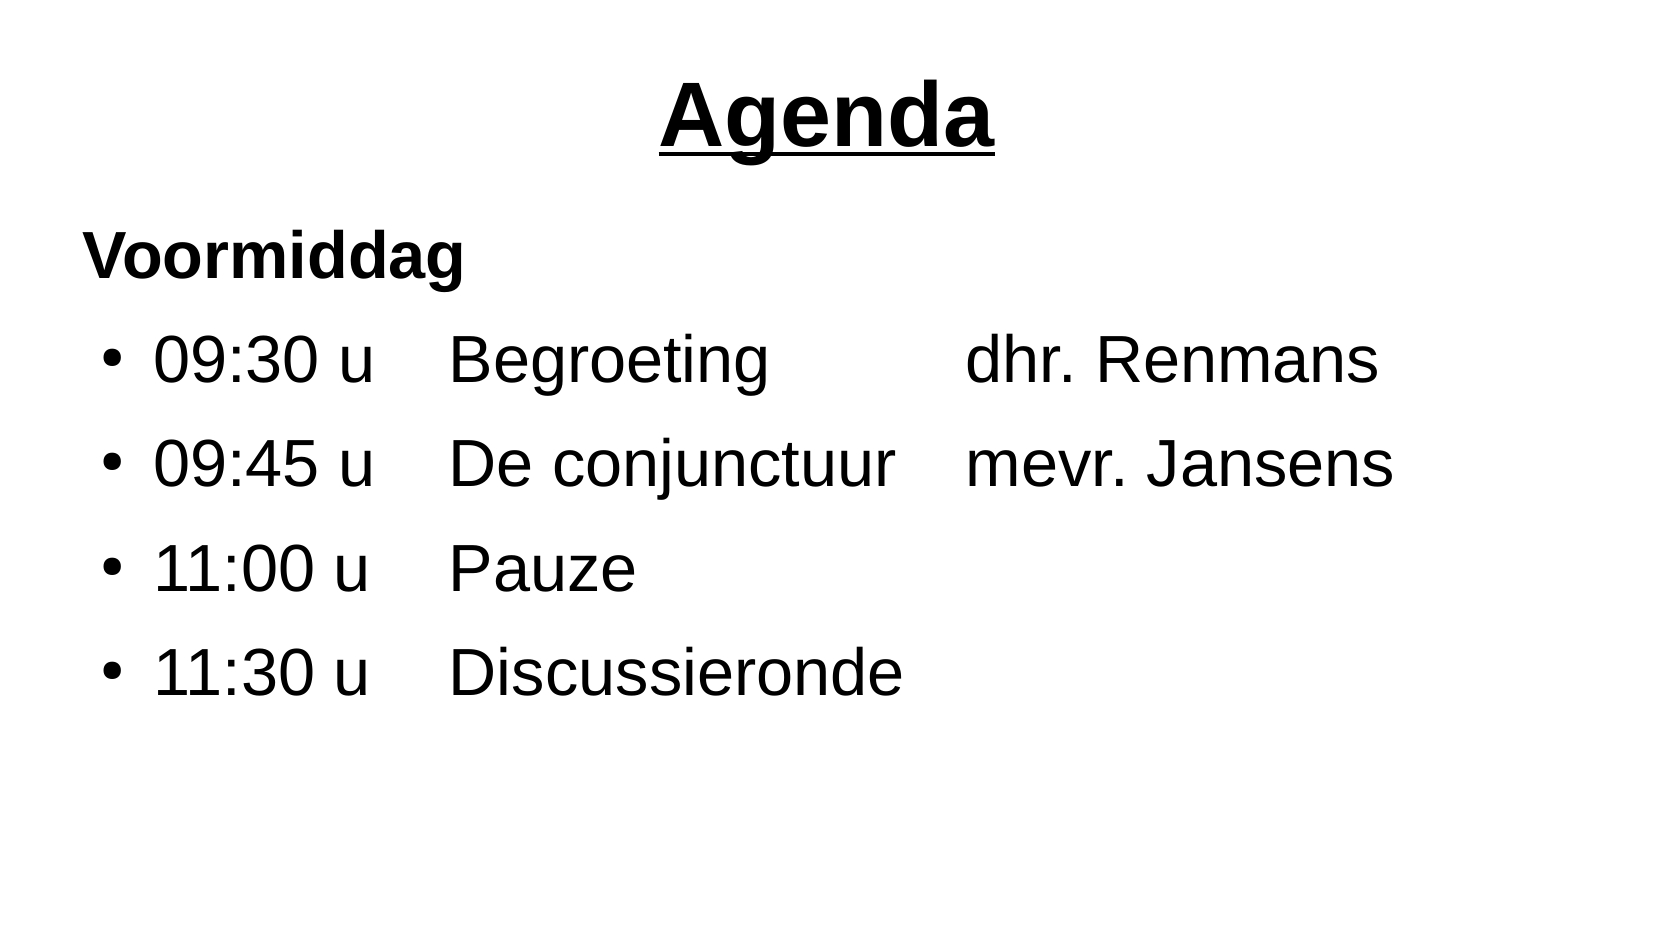

# Agenda
Voormiddag
09:30 u	Begroeting			dhr. Renmans
09:45 u	De conjunctuur	mevr. Jansens
11:00 u		Pauze
11:30 u		Discussieronde